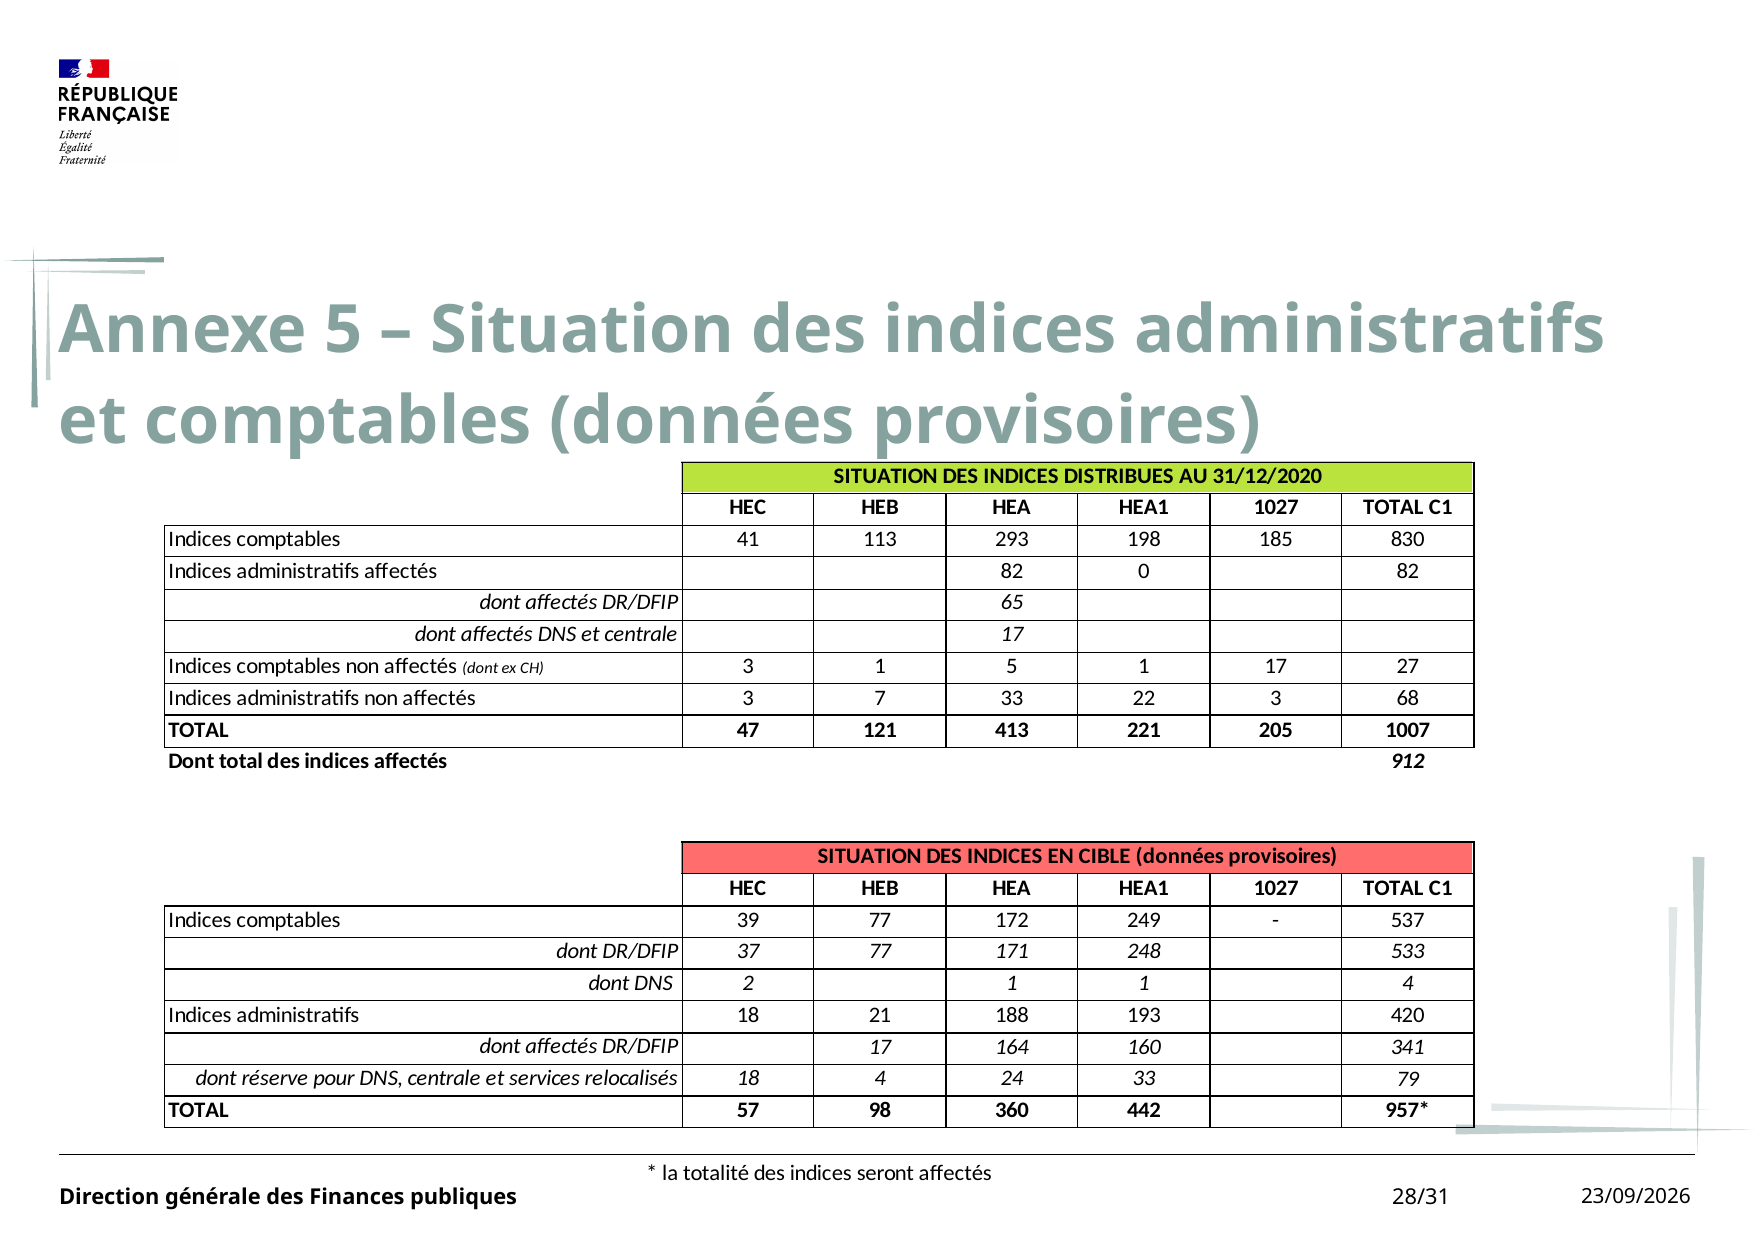

# Annexe 5 – Situation des indices administratifs et comptables (données provisoires)